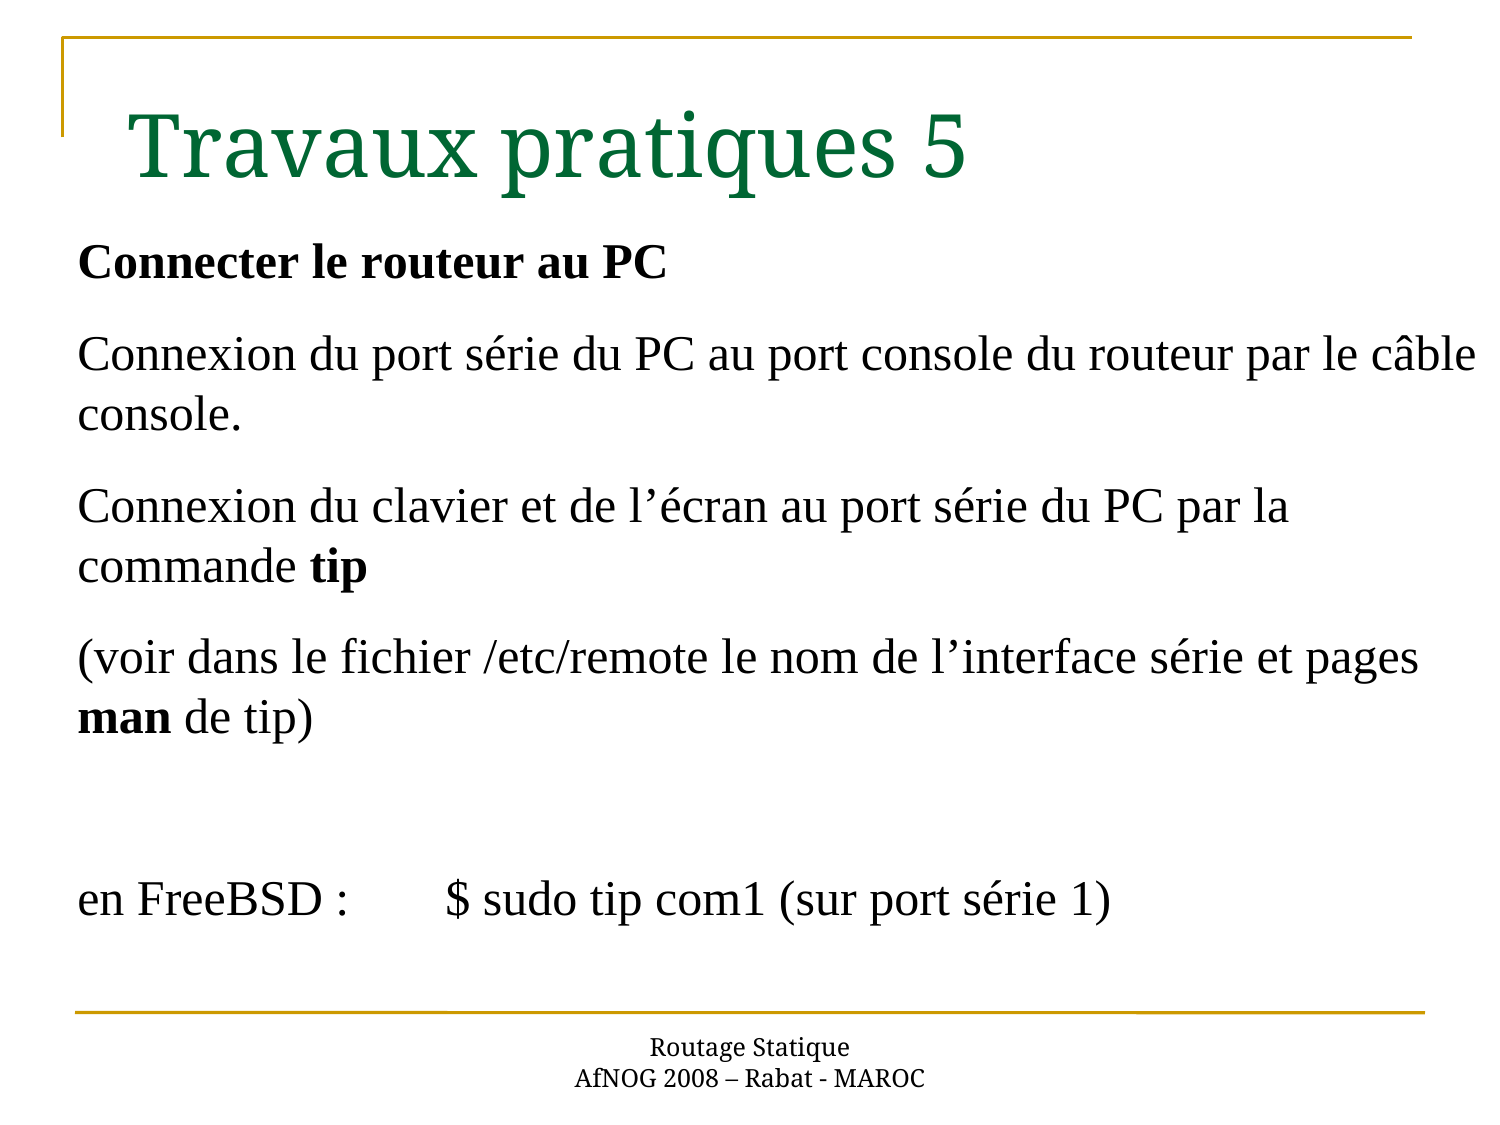

Travaux pratiques 5
Connecter le routeur au PC
Connexion du port série du PC au port console du routeur par le câble console.
Connexion du clavier et de l’écran au port série du PC par la commande tip
(voir dans le fichier /etc/remote le nom de l’interface série et pages man de tip)‏
en FreeBSD :		$ sudo tip com1 (sur port série 1)
#